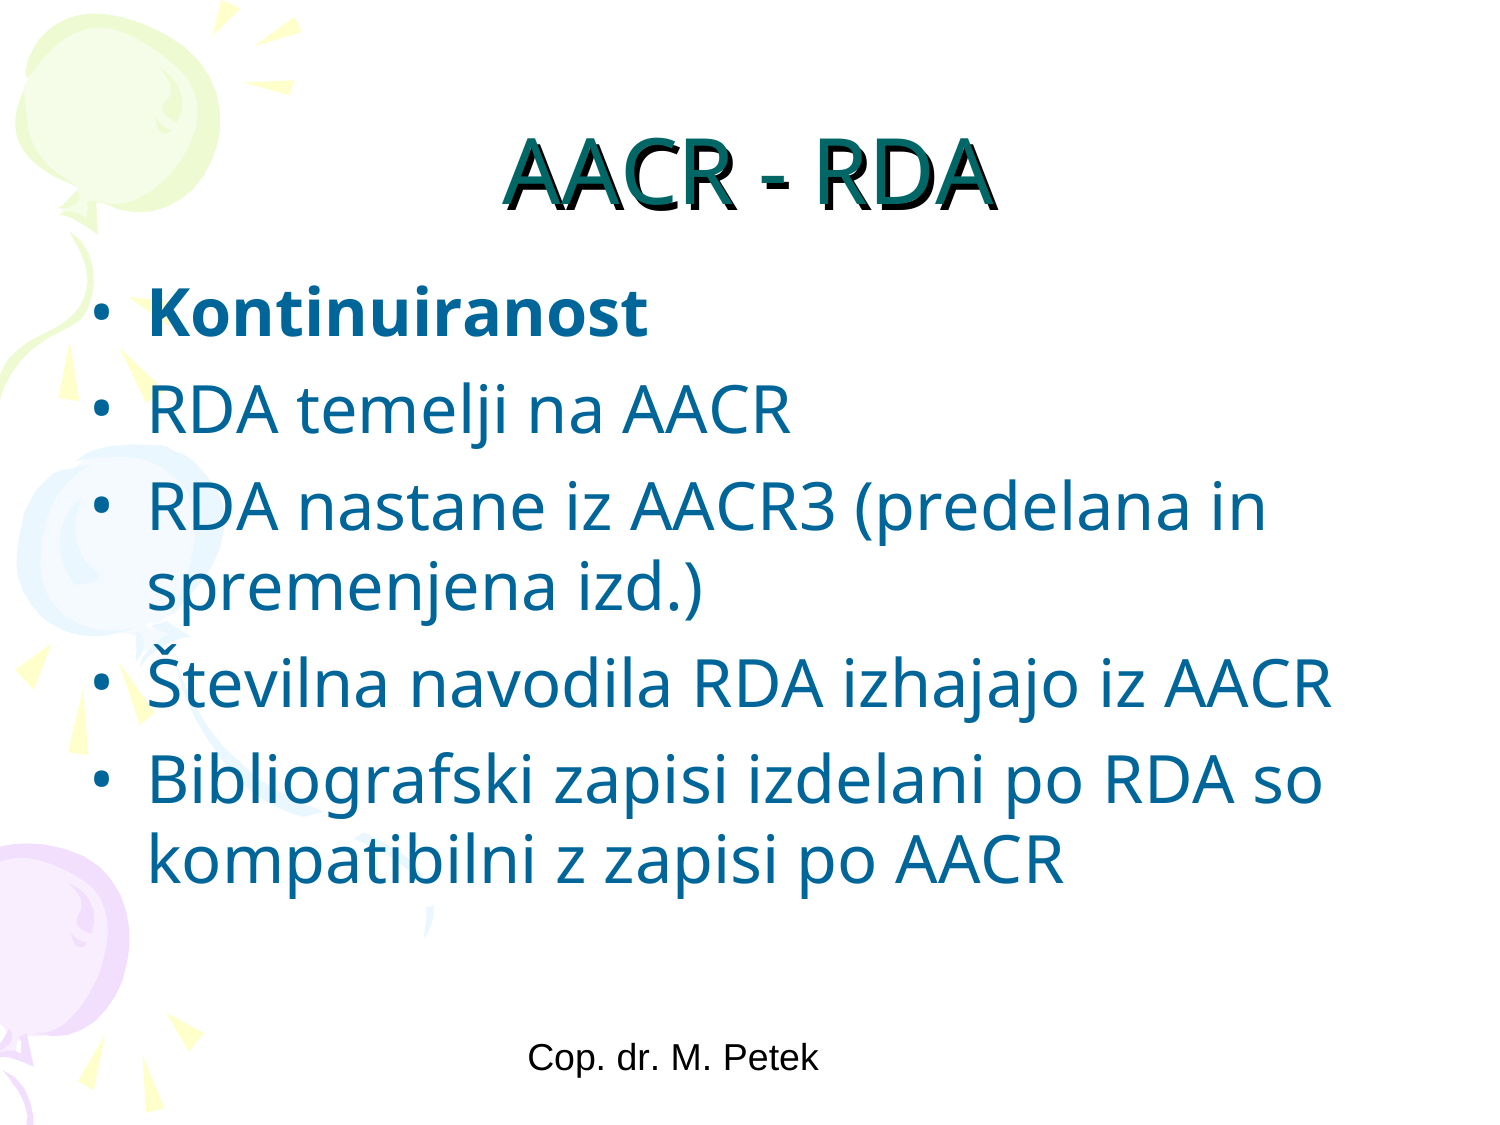

# AACR - RDA
Kontinuiranost
RDA temelji na AACR
RDA nastane iz AACR3 (predelana in spremenjena izd.)
Številna navodila RDA izhajajo iz AACR
Bibliografski zapisi izdelani po RDA so kompatibilni z zapisi po AACR
Cop. dr. M. Petek